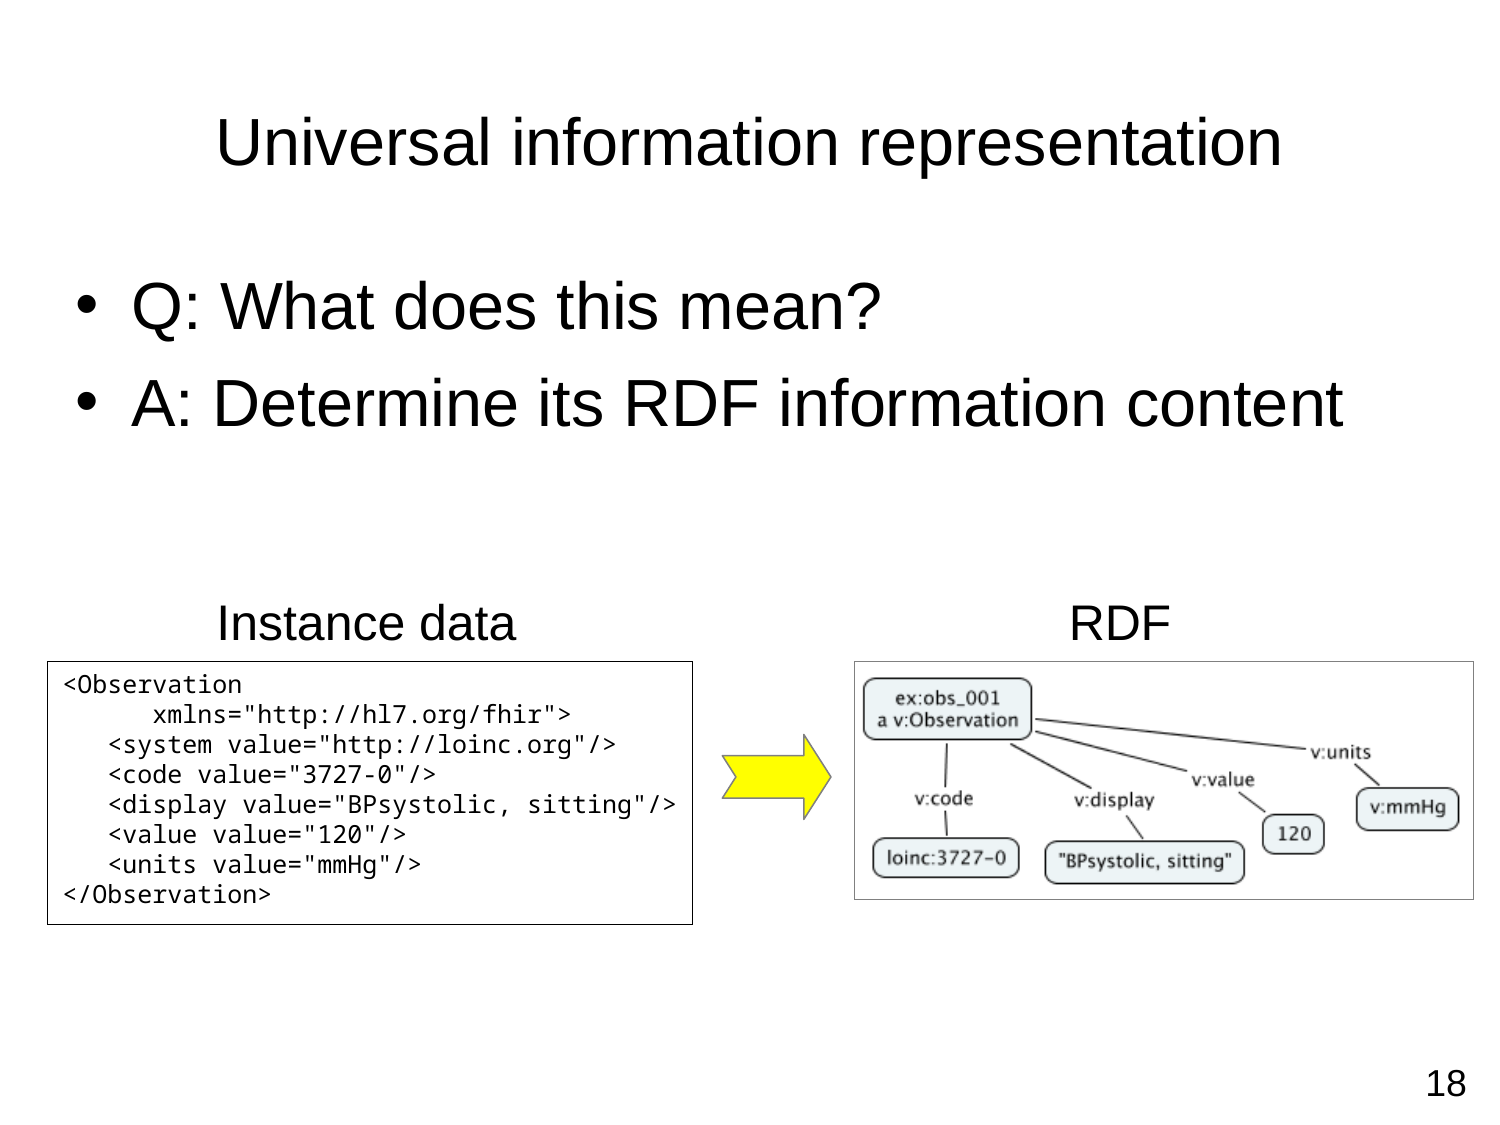

# Universal information representation
Q: What does this mean?
A: Determine its RDF information content
Instance data
RDF
<Observation
 xmlns="http://hl7.org/fhir">
 <system value="http://loinc.org"/>
 <code value="3727-0"/>
 <display value="BPsystolic, sitting"/>
 <value value="120"/>
 <units value="mmHg"/>
</Observation>
18